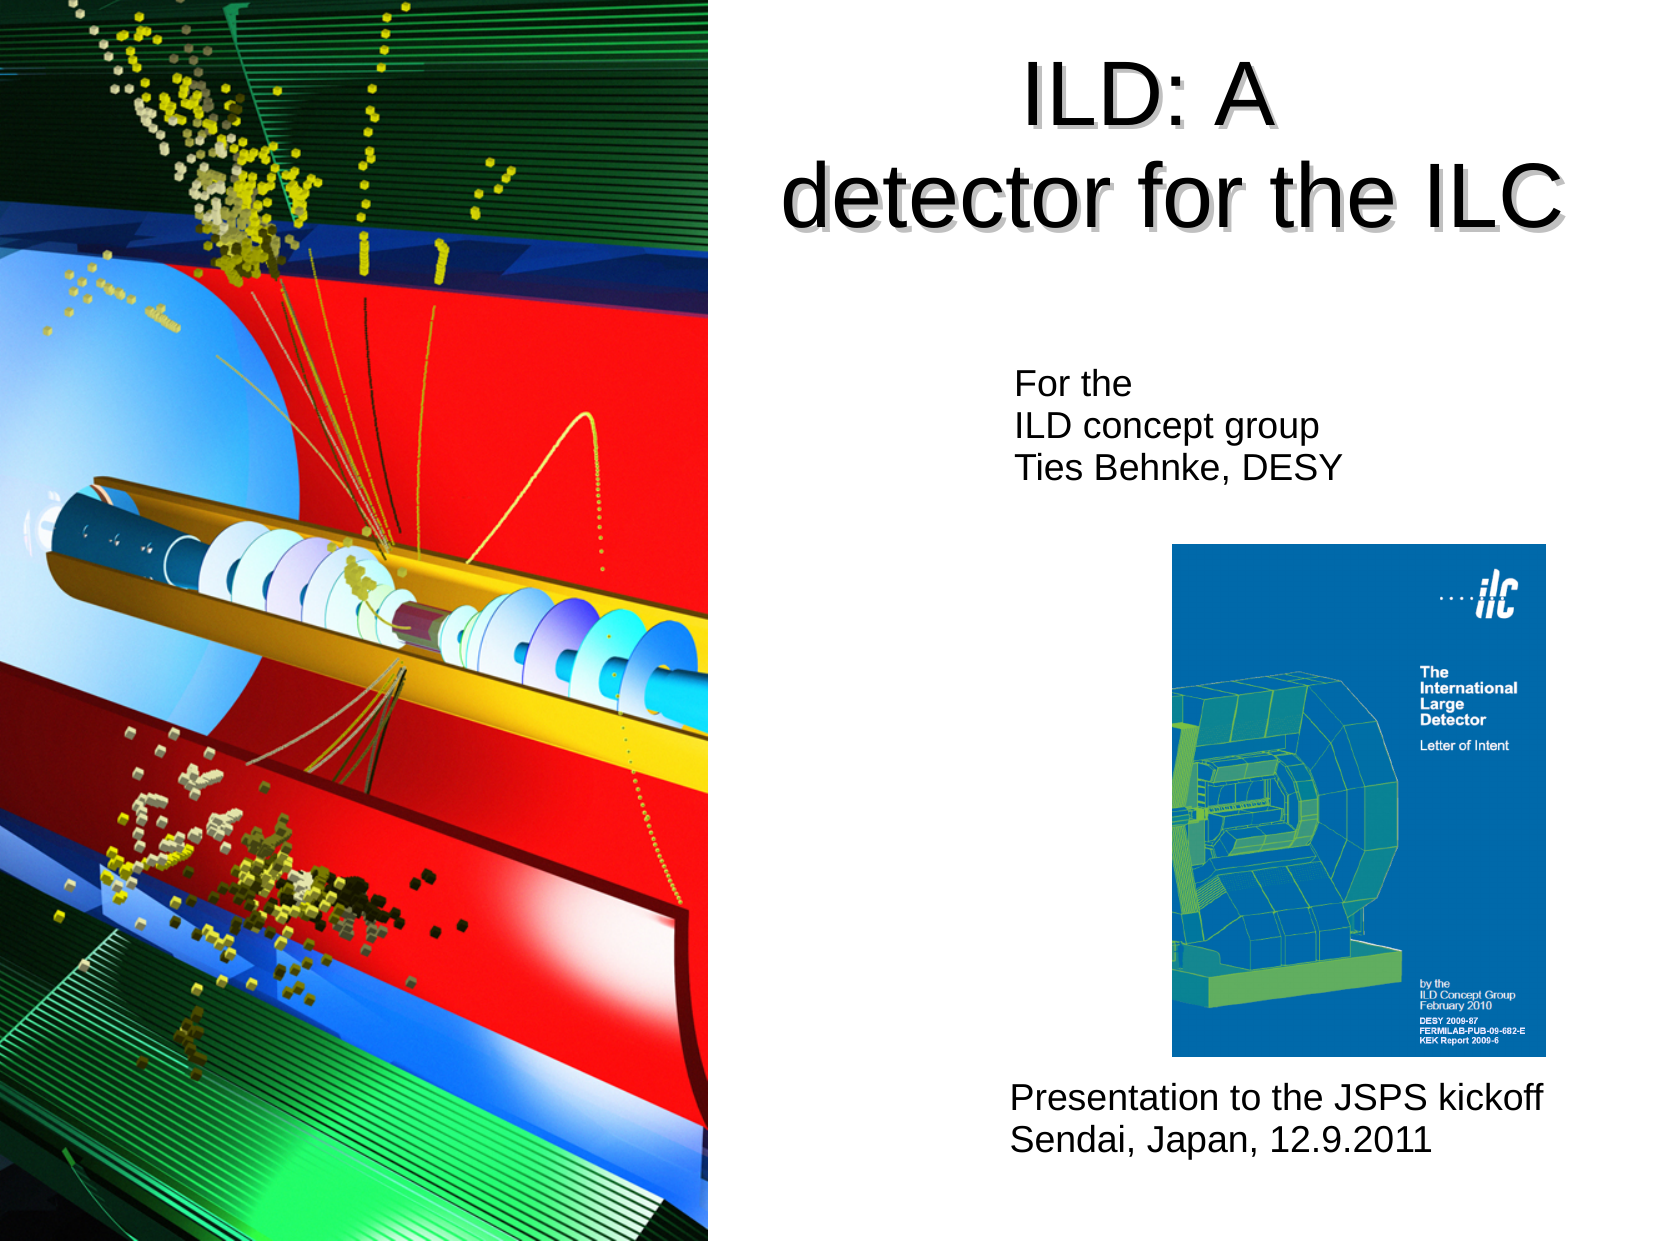

# ILD: A detector for the ILC
For the
ILD concept group
Ties Behnke, DESY
Presentation to the JSPS kickoff
Sendai, Japan, 12.9.2011